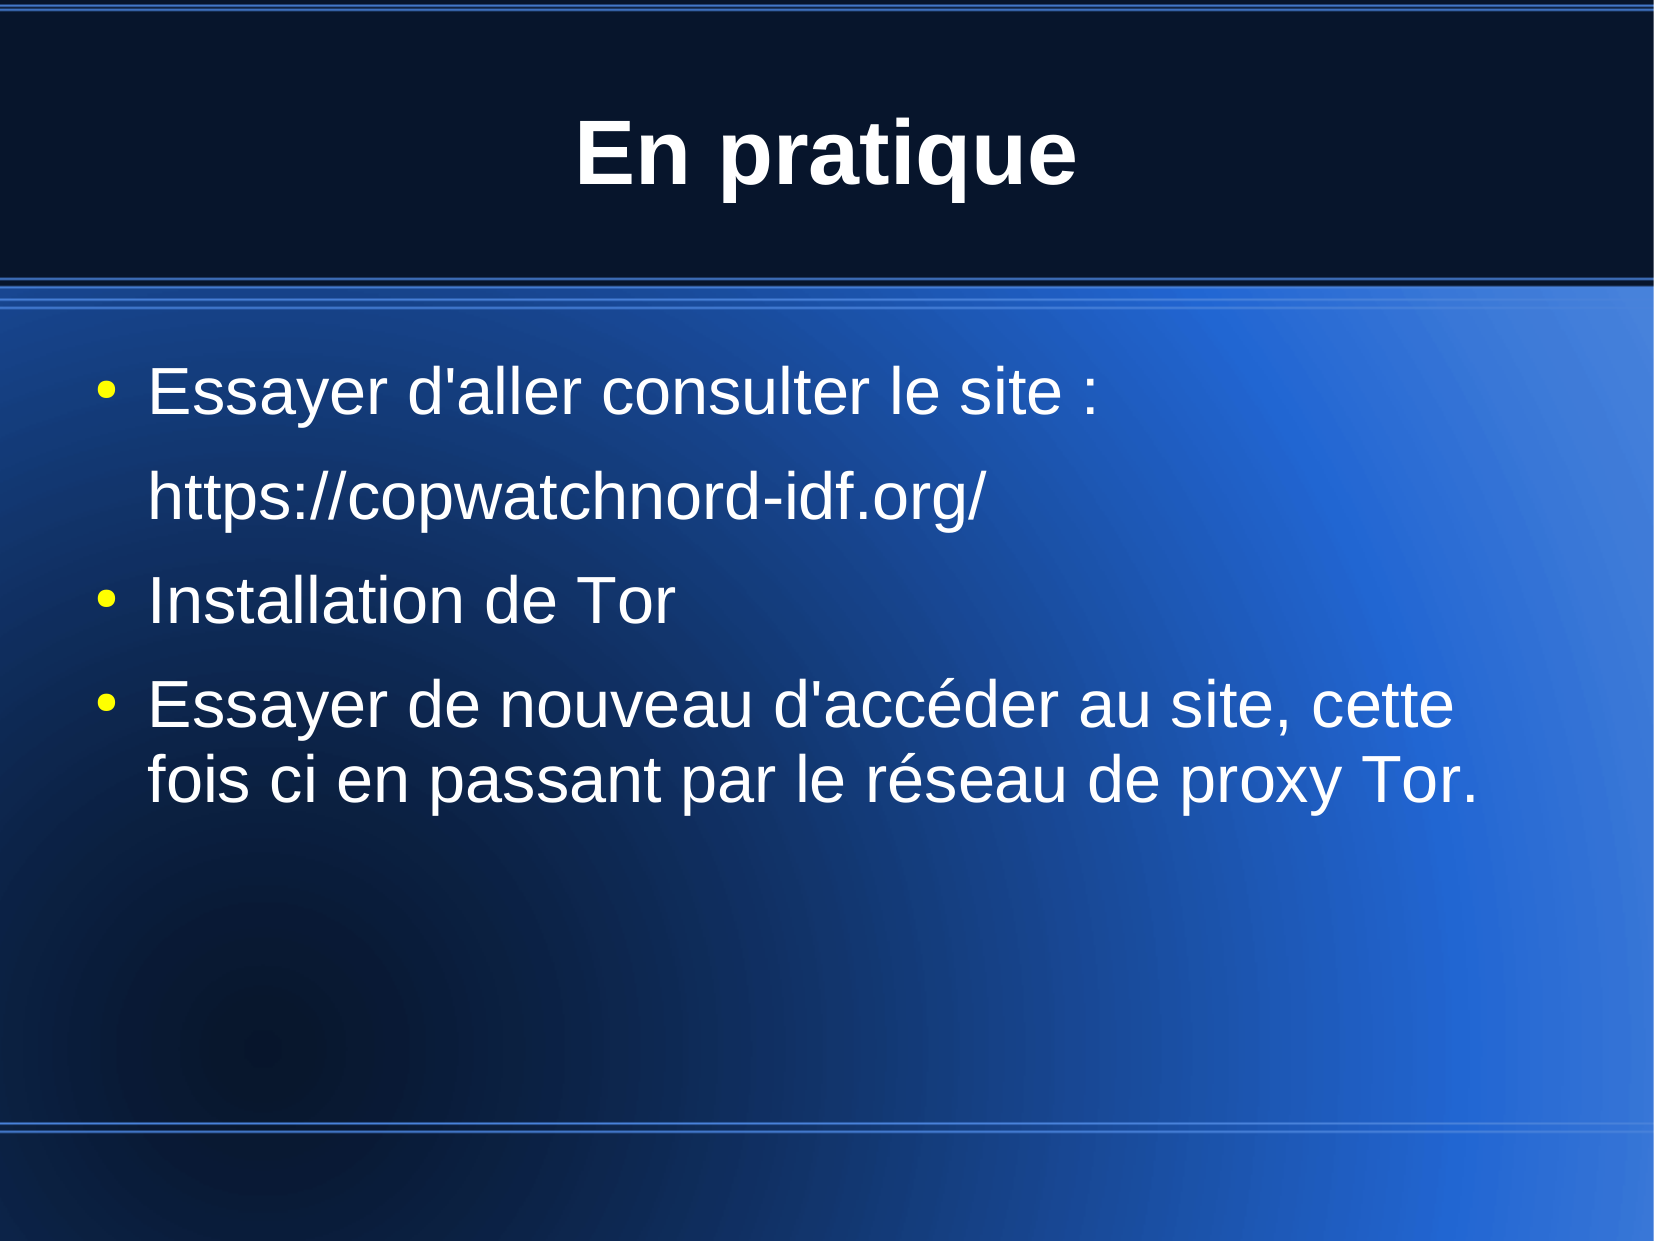

# En pratique
Essayer d'aller consulter le site :
https://copwatchnord-idf.org/
Installation de Tor
Essayer de nouveau d'accéder au site, cette fois ci en passant par le réseau de proxy Tor.